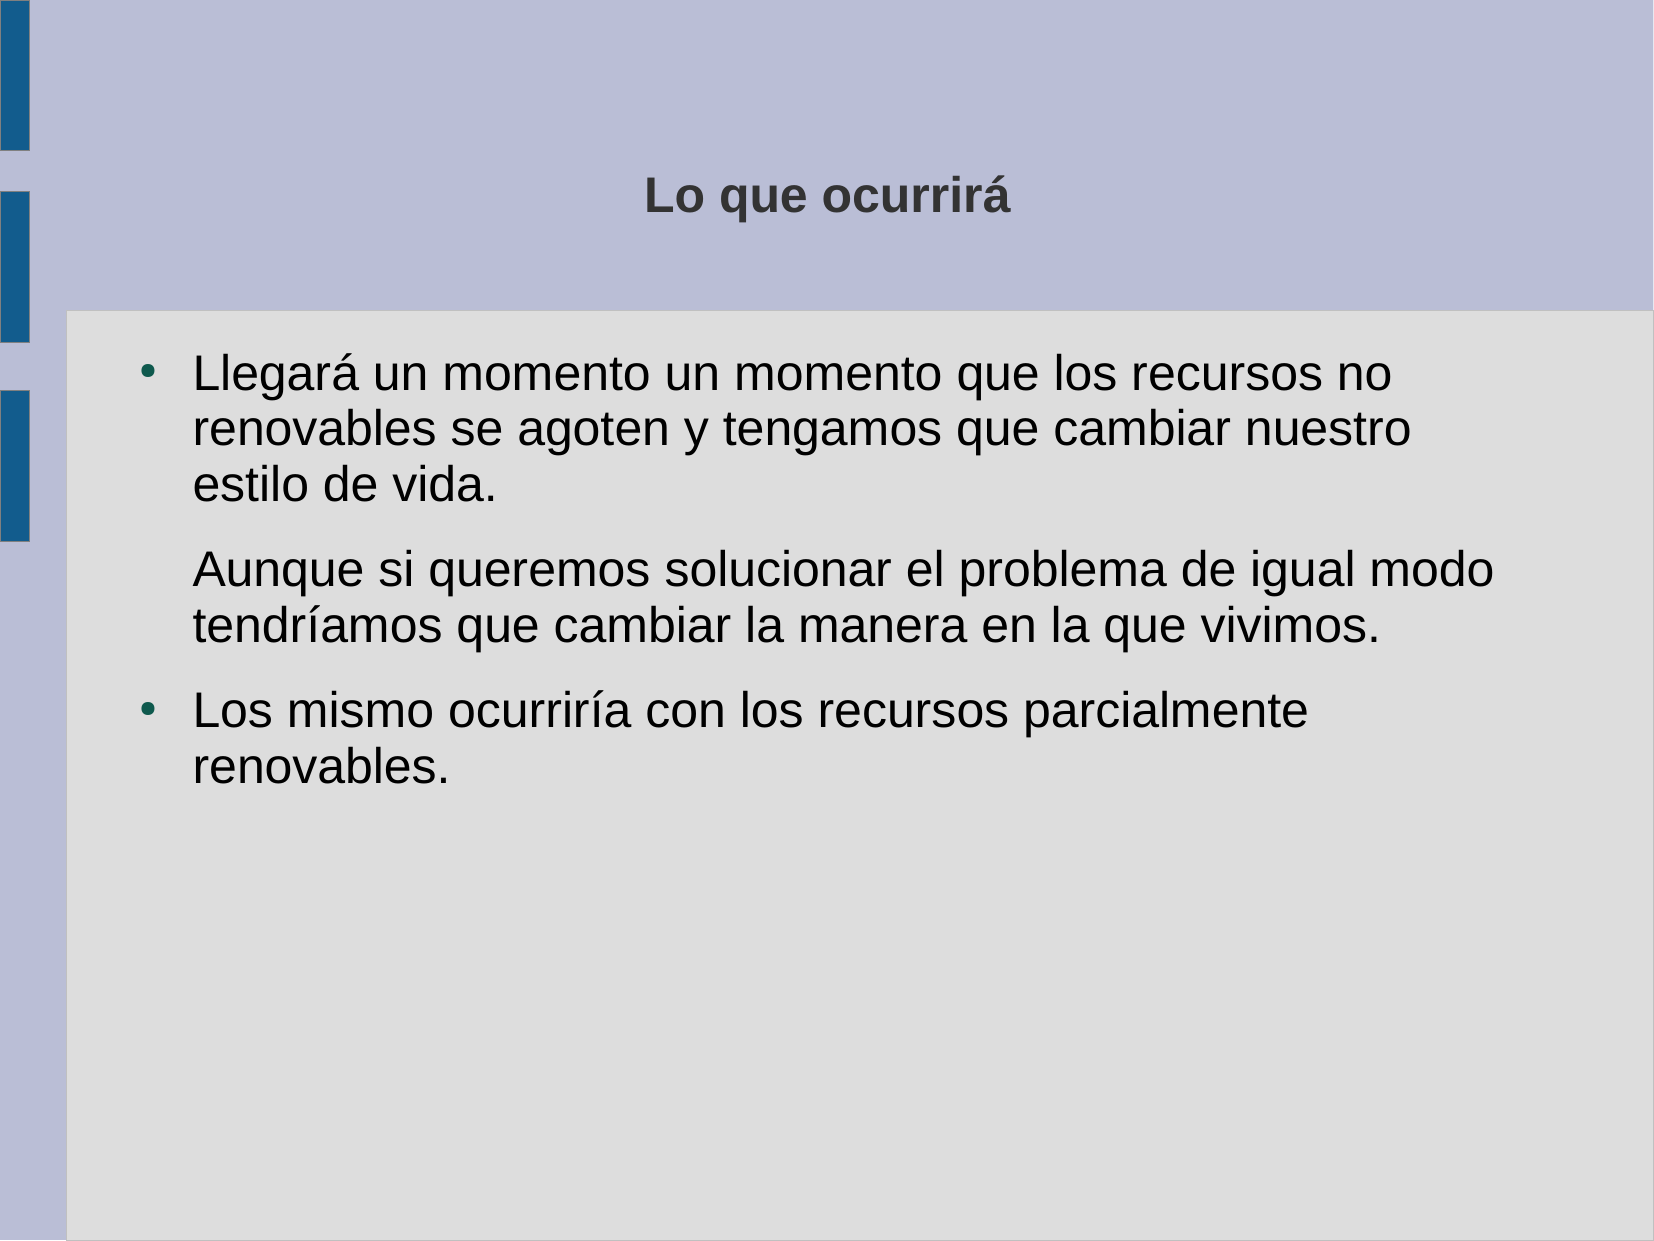

# Lo que ocurrirá
Llegará un momento un momento que los recursos no renovables se agoten y tengamos que cambiar nuestro estilo de vida.
Aunque si queremos solucionar el problema de igual modo tendríamos que cambiar la manera en la que vivimos.
Los mismo ocurriría con los recursos parcialmente renovables.